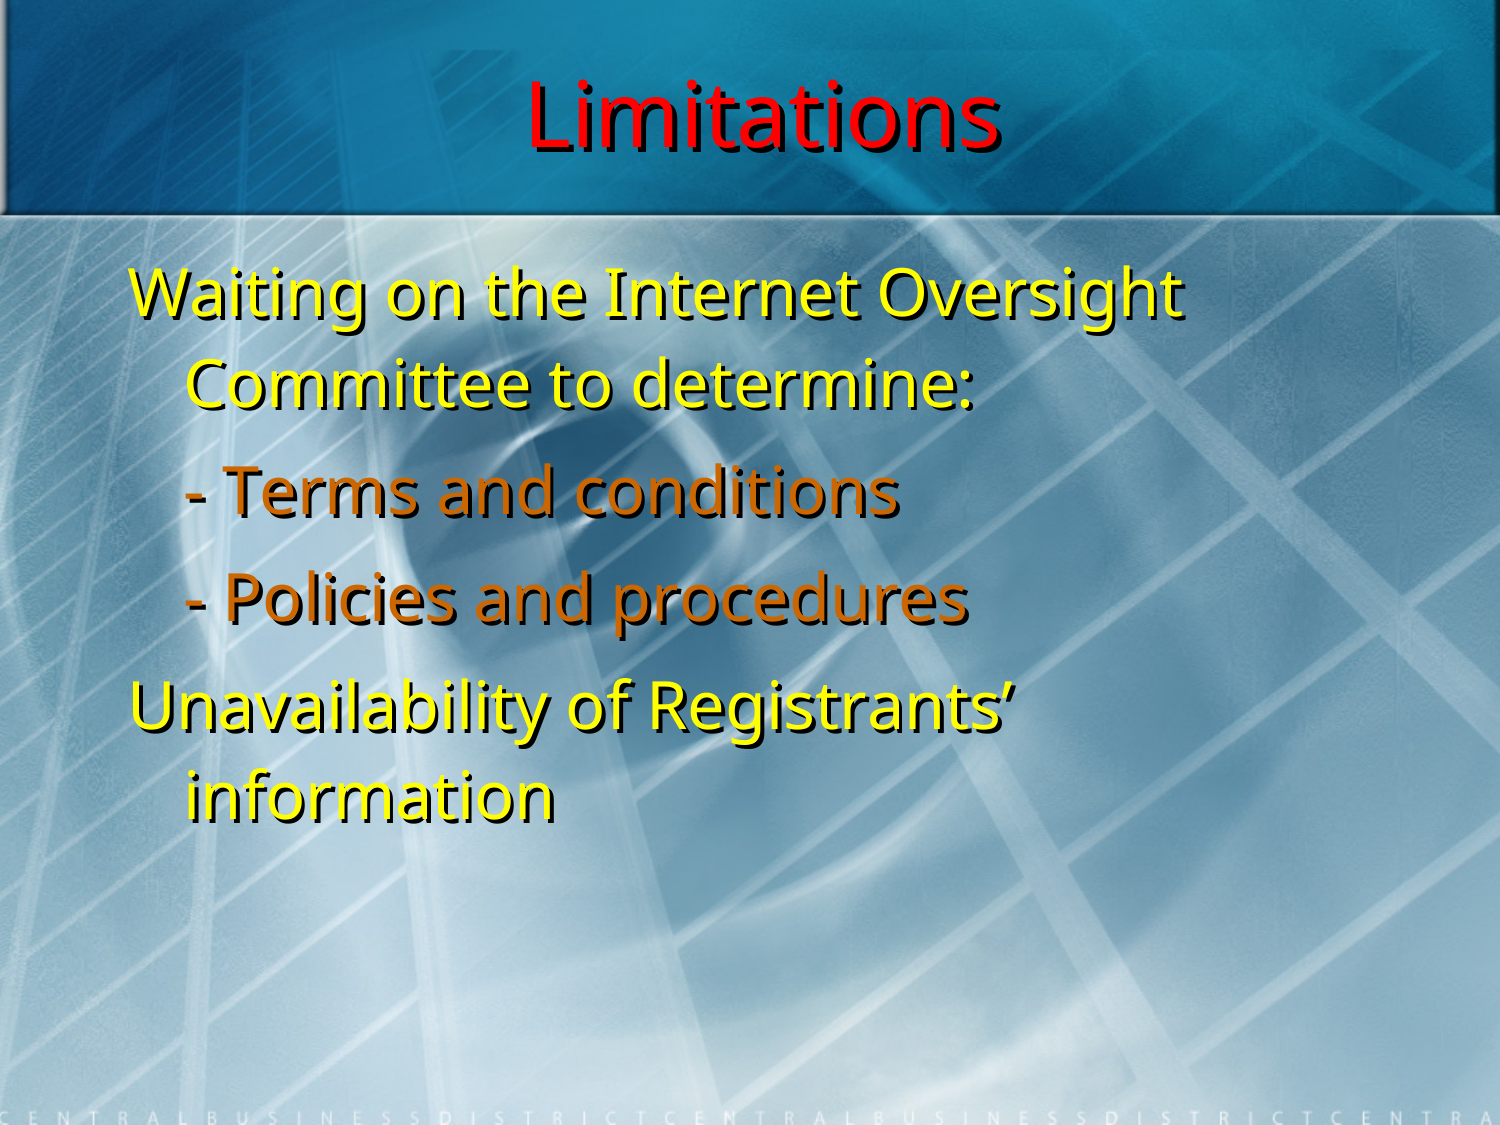

# Limitations
Waiting on the Internet Oversight Committee to determine:
	- Terms and conditions
	- Policies and procedures
Unavailability of Registrants’ information